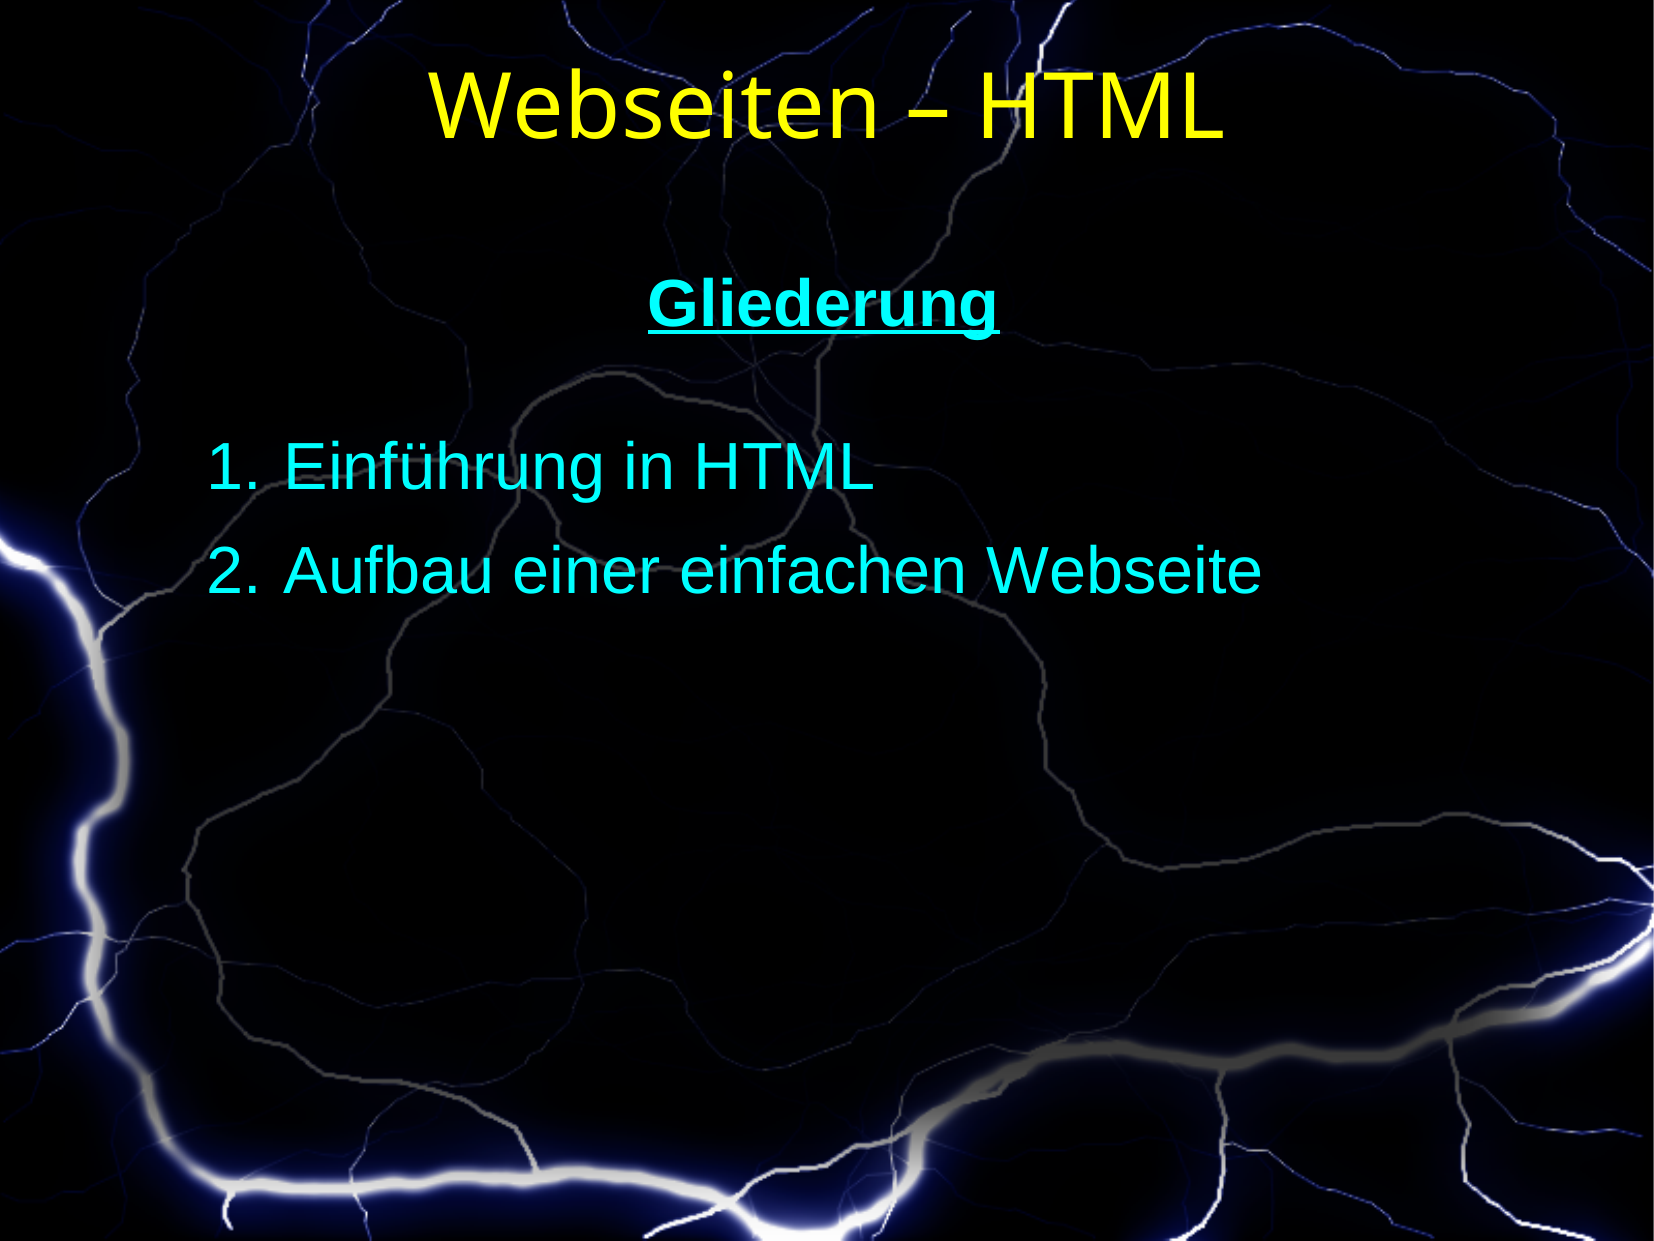

# Webseiten – HTML
Gliederung
Einführung in HTML
Aufbau einer einfachen Webseite